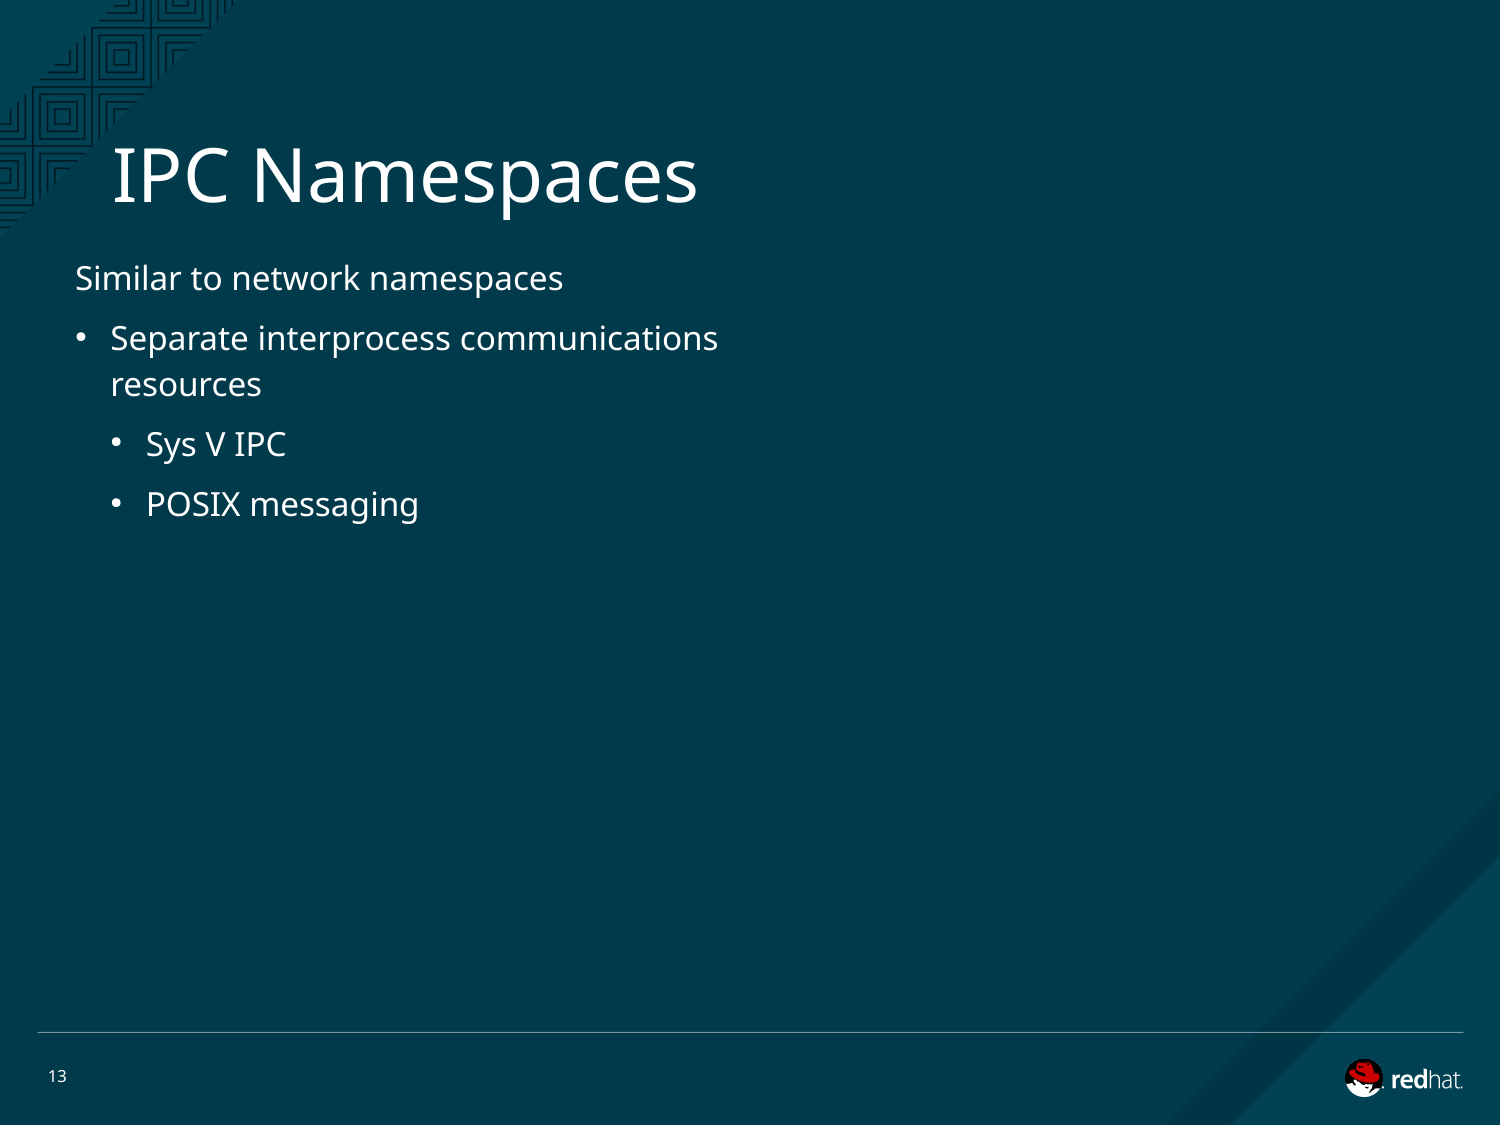

# IPC Namespaces
Similar to network namespaces
Separate interprocess communications resources
Sys V IPC
POSIX messaging
13